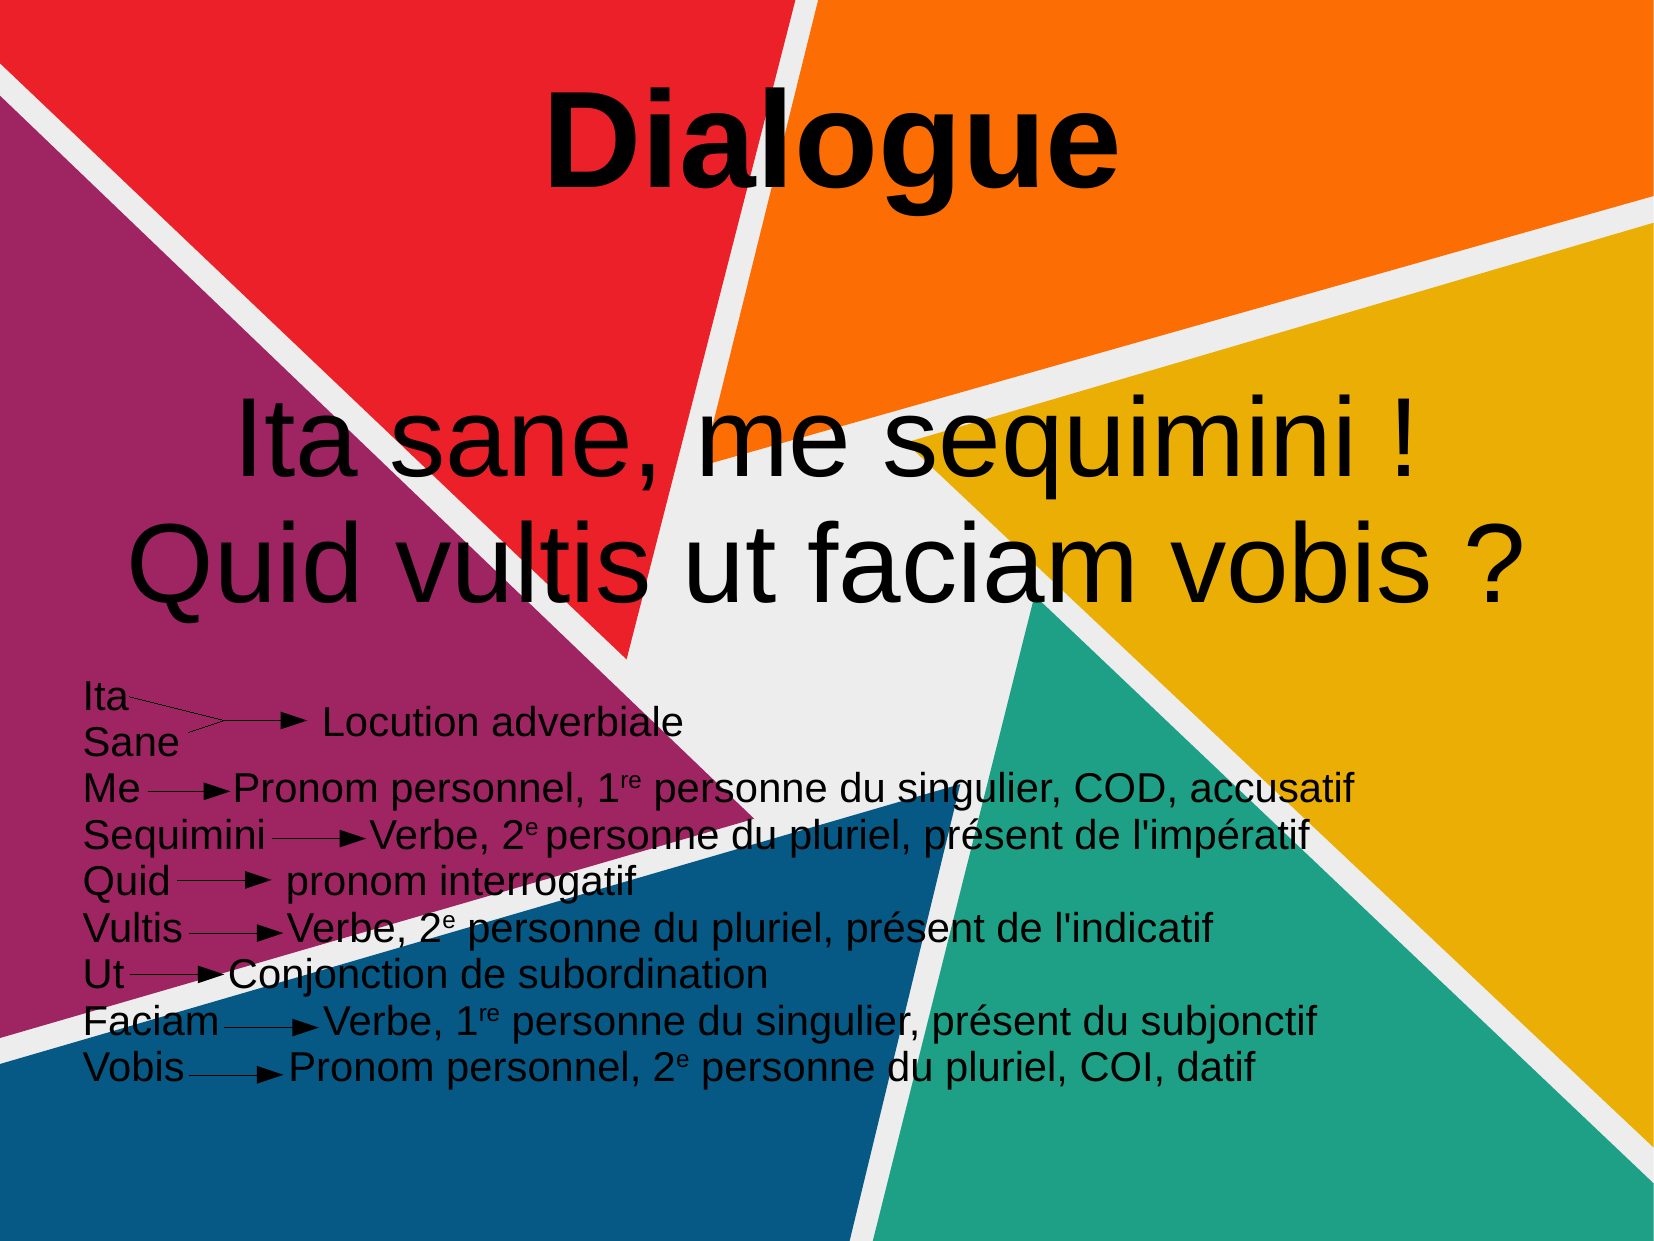

# Dialogue
Ita sane, me sequimini !
Quid vultis ut faciam vobis ?
Ita
Sane
Me Pronom personnel, 1re personne du singulier, COD, accusatif
Sequimini Verbe, 2e personne du pluriel, présent de l'impératif
Quid pronom interrogatif
Vultis Verbe, 2e personne du pluriel, présent de l'indicatif
Ut Conjonction de subordination
Faciam Verbe, 1re personne du singulier, présent du subjonctif
Vobis Pronom personnel, 2e personne du pluriel, COI, datif
Locution adverbiale